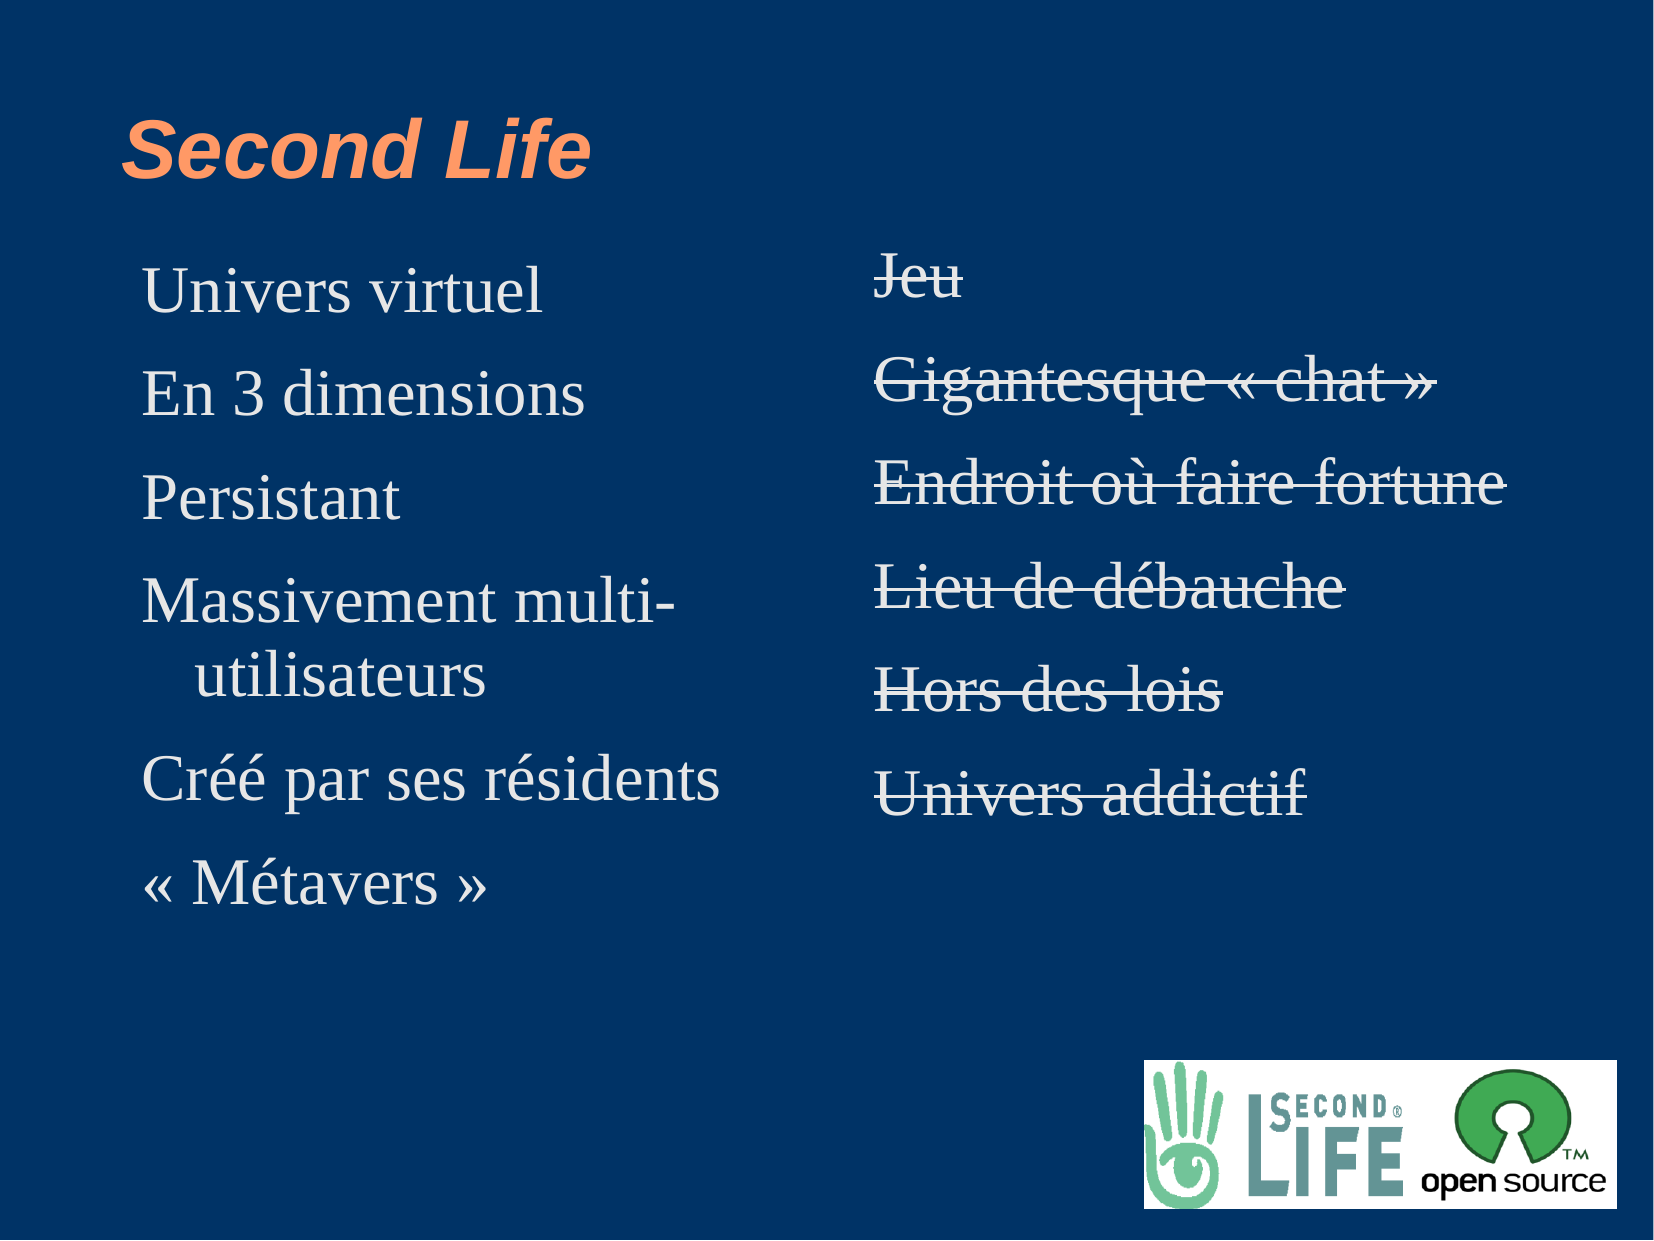

# Second Life
Jeu
Gigantesque « chat »
Endroit où faire fortune
Lieu de débauche
Hors des lois
Univers addictif
Univers virtuel
En 3 dimensions
Persistant
Massivement multi-utilisateurs
Créé par ses résidents
« Métavers »